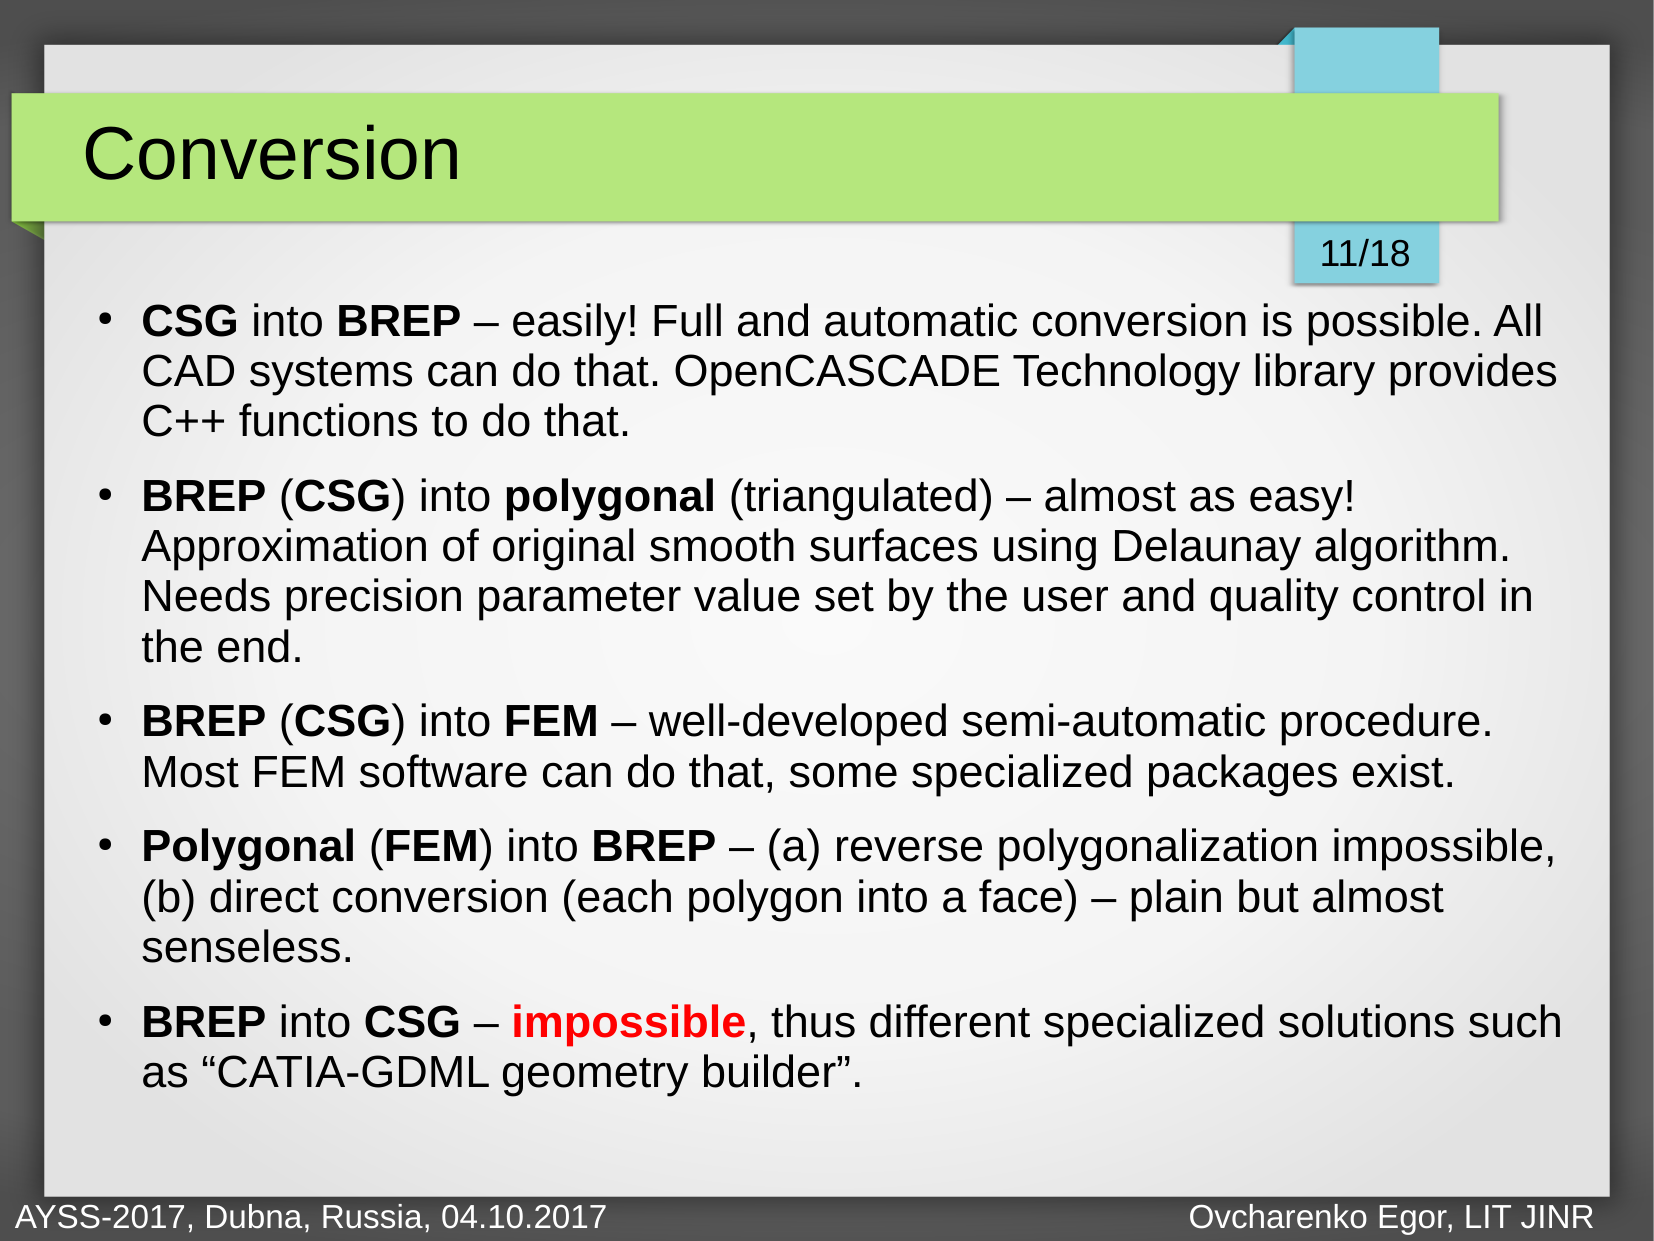

# Conversion
11/18
CSG into BREP – easily! Full and automatic conversion is possible. All CAD systems can do that. OpenCASCADE Technology library provides C++ functions to do that.
BREP (CSG) into polygonal (triangulated) – almost as easy! Approximation of original smooth surfaces using Delaunay algorithm. Needs precision parameter value set by the user and quality control in the end.
BREP (CSG) into FEM – well-developed semi-automatic procedure. Most FEM software can do that, some specialized packages exist.
Polygonal (FEM) into BREP – (a) reverse polygonalization impossible,
(b) direct conversion (each polygon into a face) – plain but almost senseless.
BREP into CSG – impossible, thus different specialized solutions such as “CATIA-GDML geometry builder”.
AYSS-2017, Dubna, Russia, 04.10.2017 Ovcharenko Egor, LIT JINR